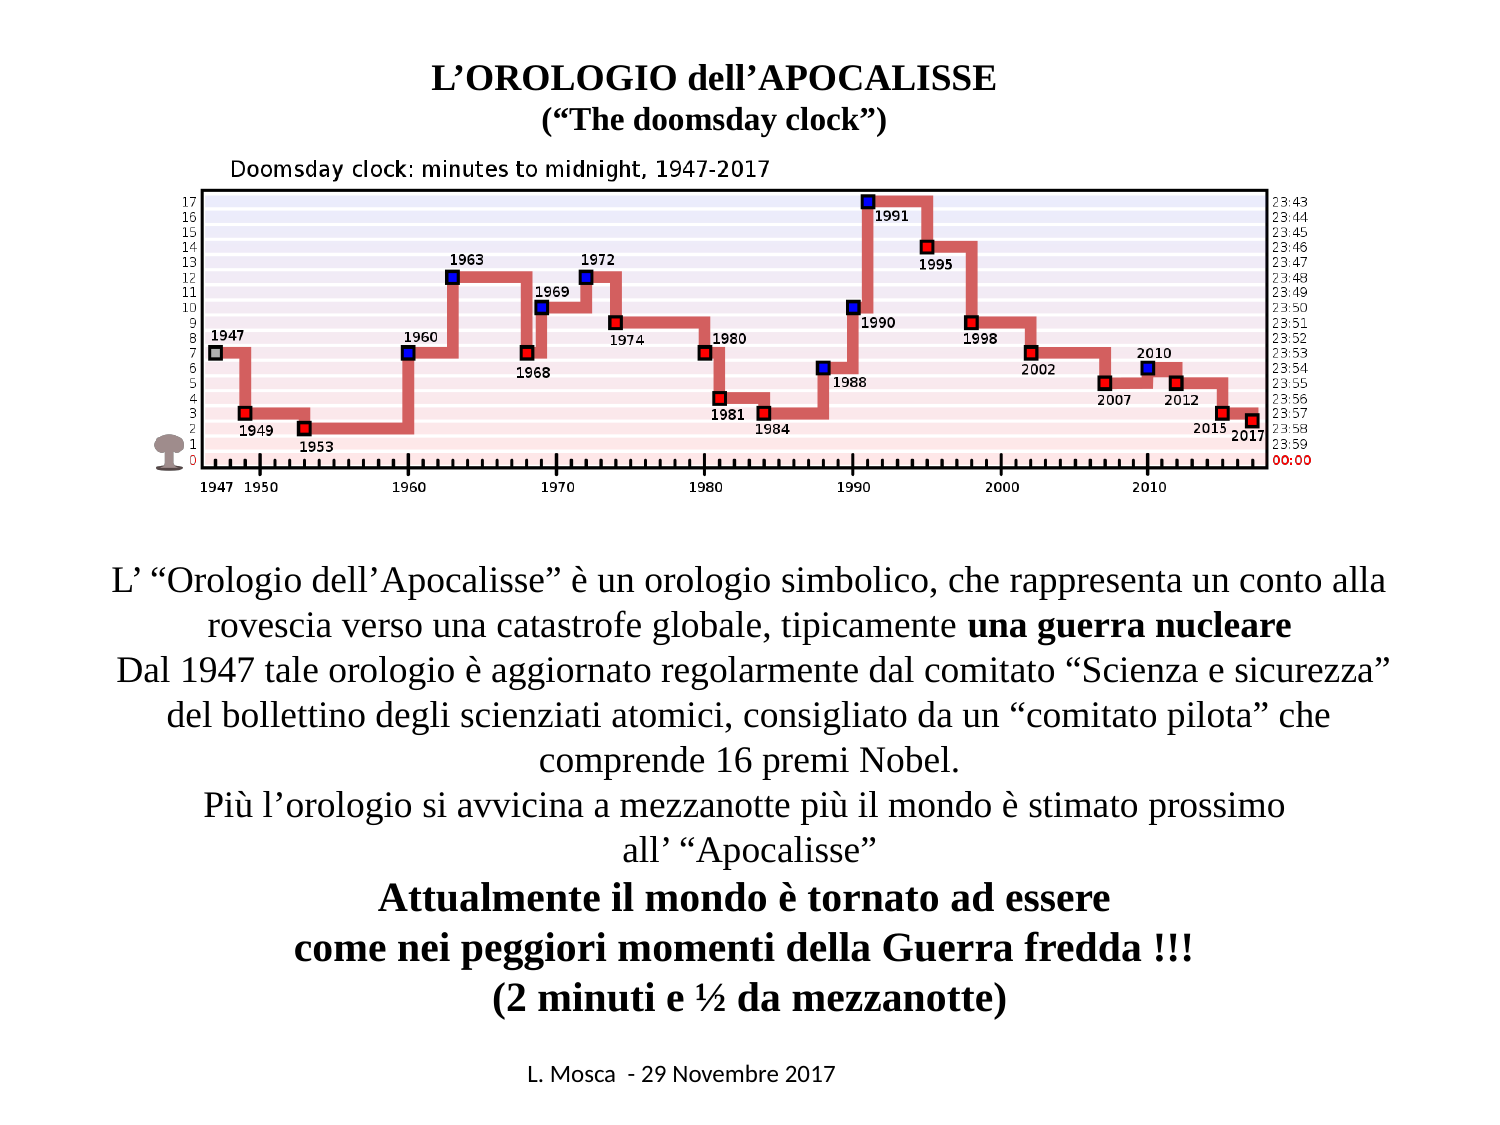

L’OROLOGIO dell’APOCALISSE
(“The doomsday clock”)
L’ “Orologio dell’Apocalisse” è un orologio simbolico, che rappresenta un conto alla rovescia verso una catastrofe globale, tipicamente una guerra nucleare
 Dal 1947 tale orologio è aggiornato regolarmente dal comitato “Scienza e sicurezza” del bollettino degli scienziati atomici, consigliato da un “comitato pilota” che comprende 16 premi Nobel.
Più l’orologio si avvicina a mezzanotte più il mondo è stimato prossimo
all’ “Apocalisse”
Attualmente il mondo è tornato ad essere
come nei peggiori momenti della Guerra fredda !!!
(2 minuti e ½ da mezzanotte)
L. Mosca - 29 Novembre 2017